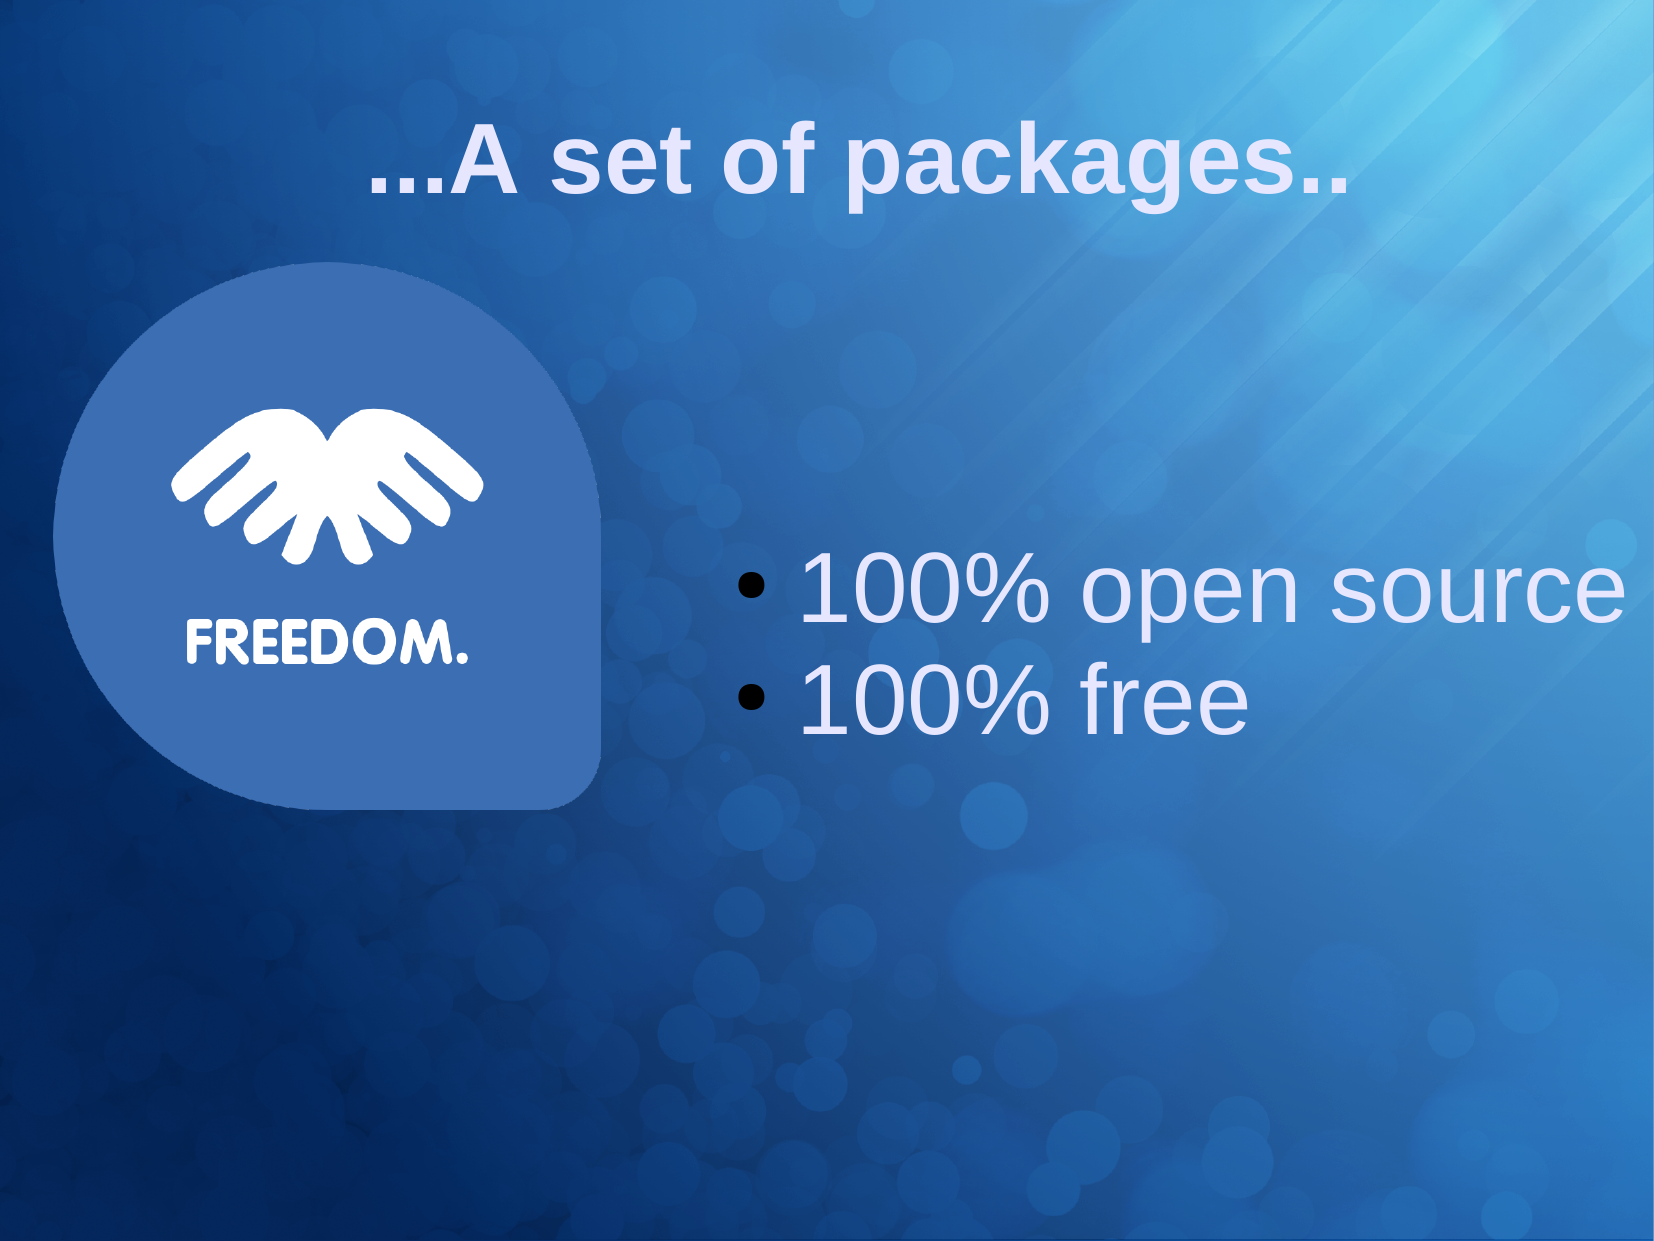

100% open source
 100% free
...A set of packages..